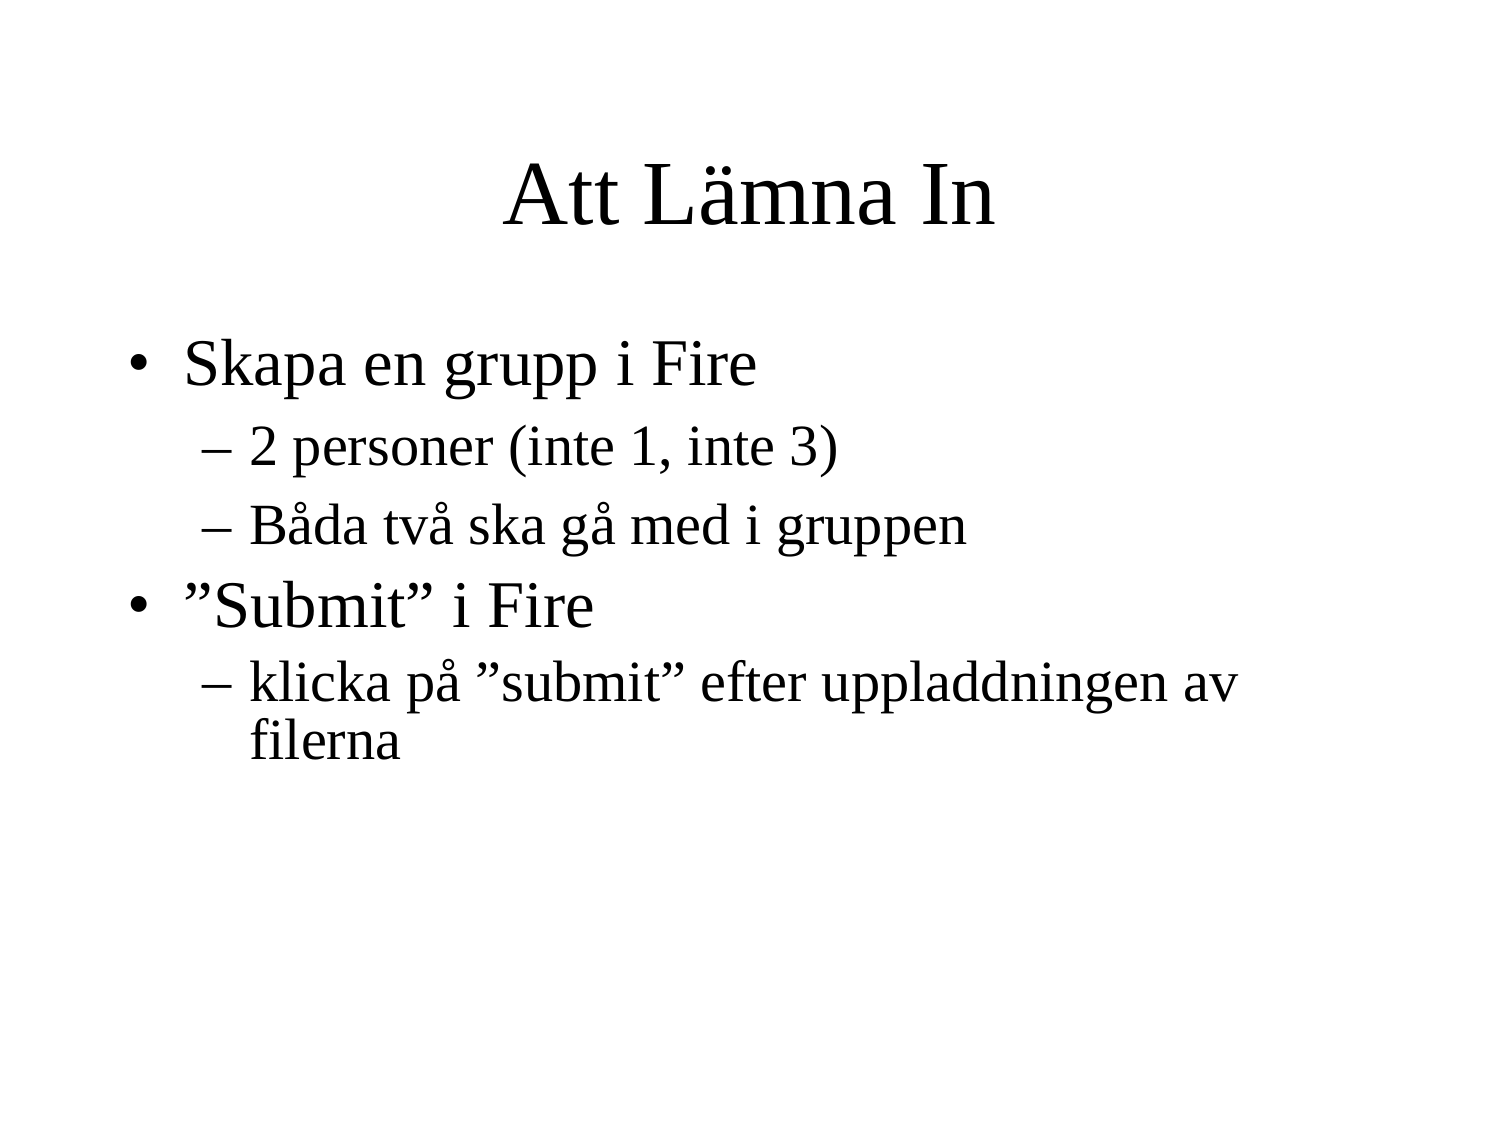

# Att Lämna In
Skapa en grupp i Fire
2 personer (inte 1, inte 3)
Båda två ska gå med i gruppen
”Submit” i Fire
klicka på ”submit” efter uppladdningen av filerna